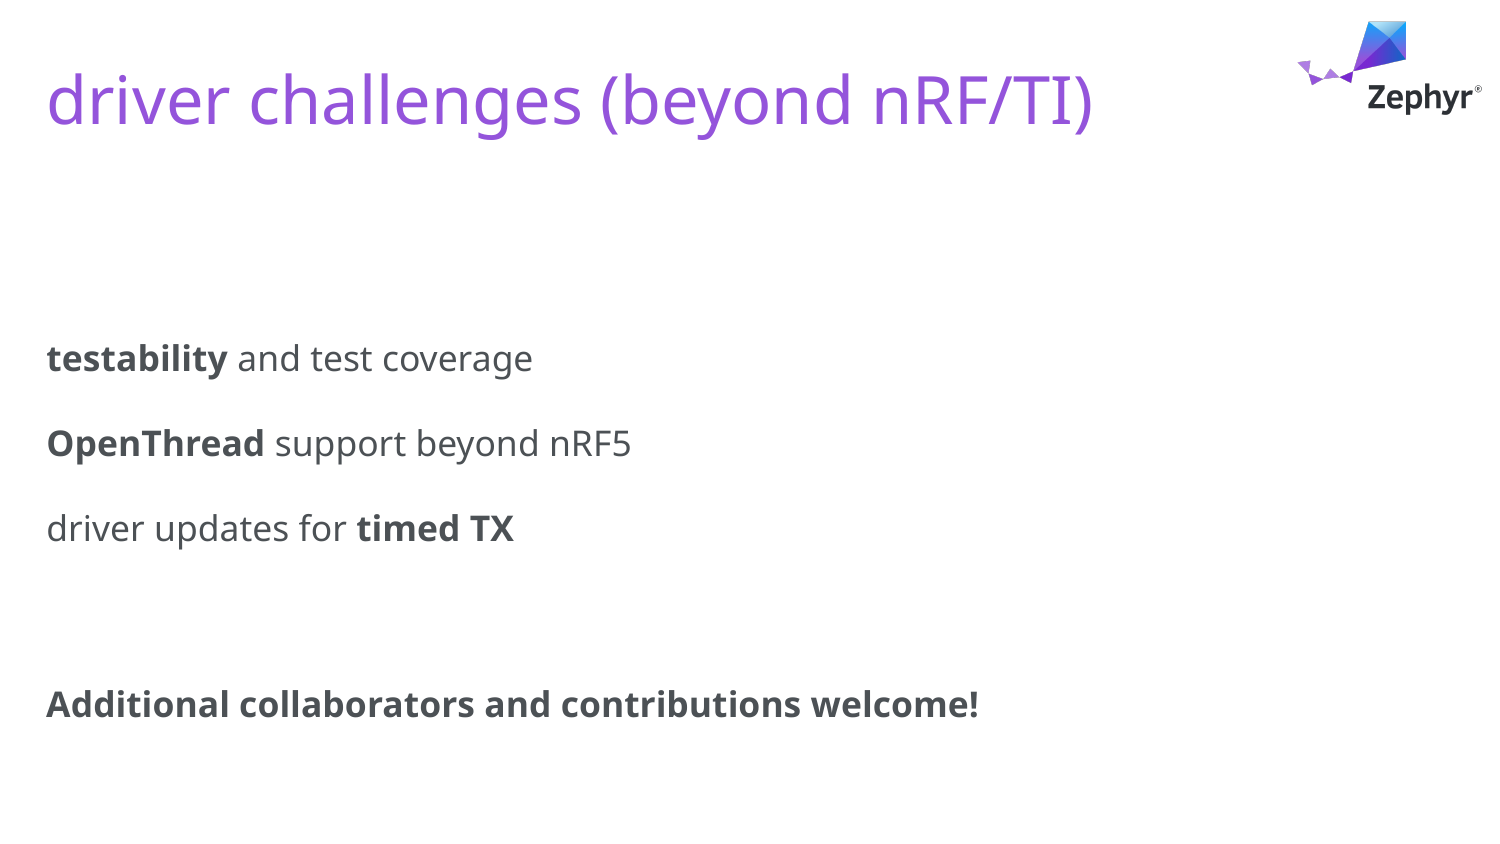

# driver challenges (beyond nRF/TI)
testability and test coverage
OpenThread support beyond nRF5
driver updates for timed TX
Additional collaborators and contributions welcome!